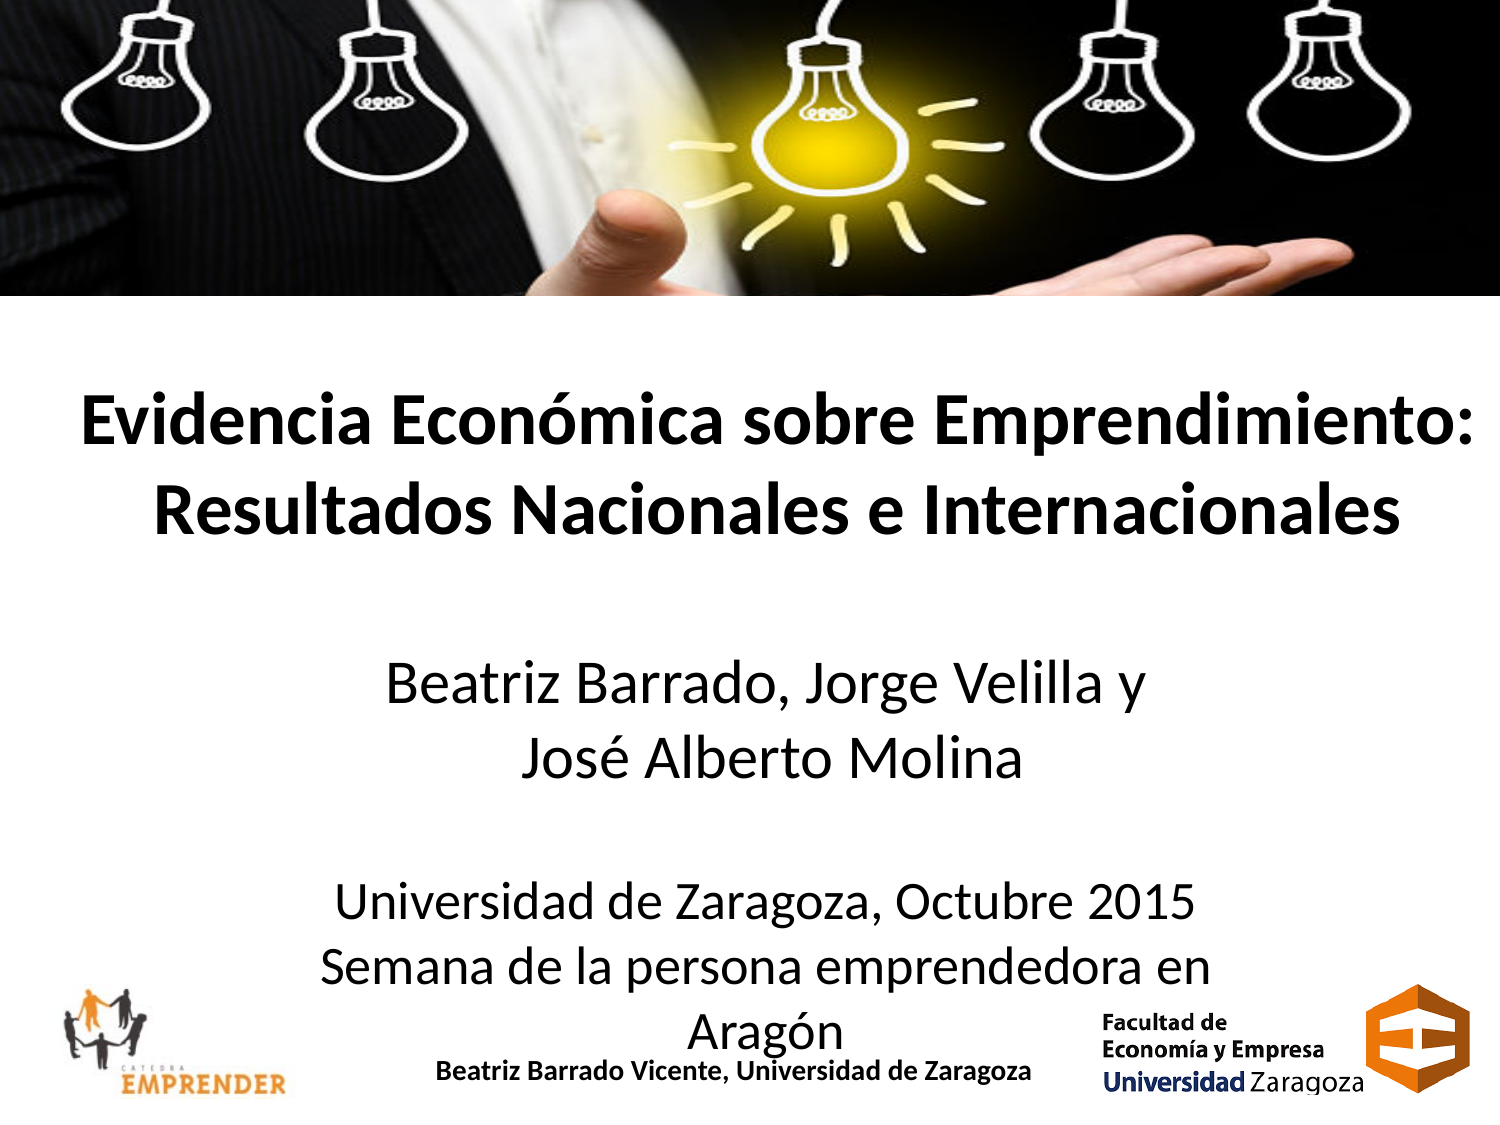

# Evidencia Económica sobre Emprendimiento: Resultados Nacionales e Internacionales
Beatriz Barrado, Jorge Velilla y
 José Alberto Molina
Universidad de Zaragoza, Octubre 2015
Semana de la persona emprendedora en Aragón
Beatriz Barrado Vicente, Universidad de Zaragoza